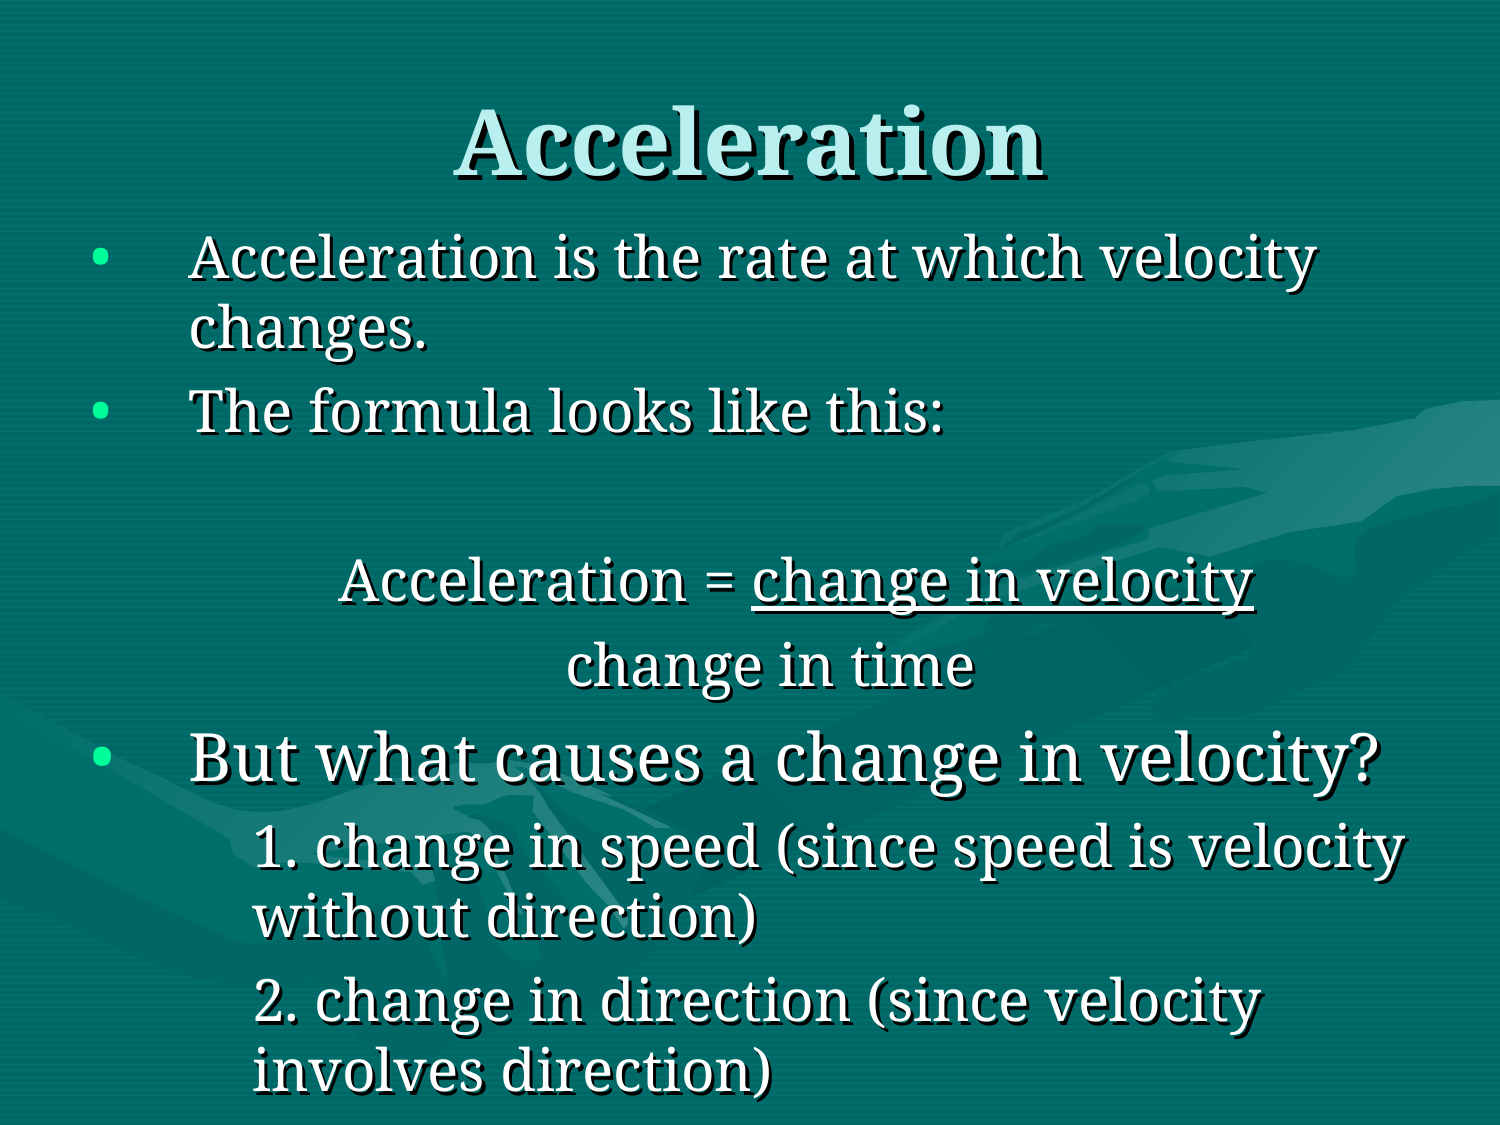

Acceleration
Acceleration is the rate at which velocity changes.
The formula looks like this:
		Acceleration = change in velocity
				 change in time
But what causes a change in velocity?
	1. change in speed (since speed is velocity without direction)
	2. change in direction (since velocity involves direction)